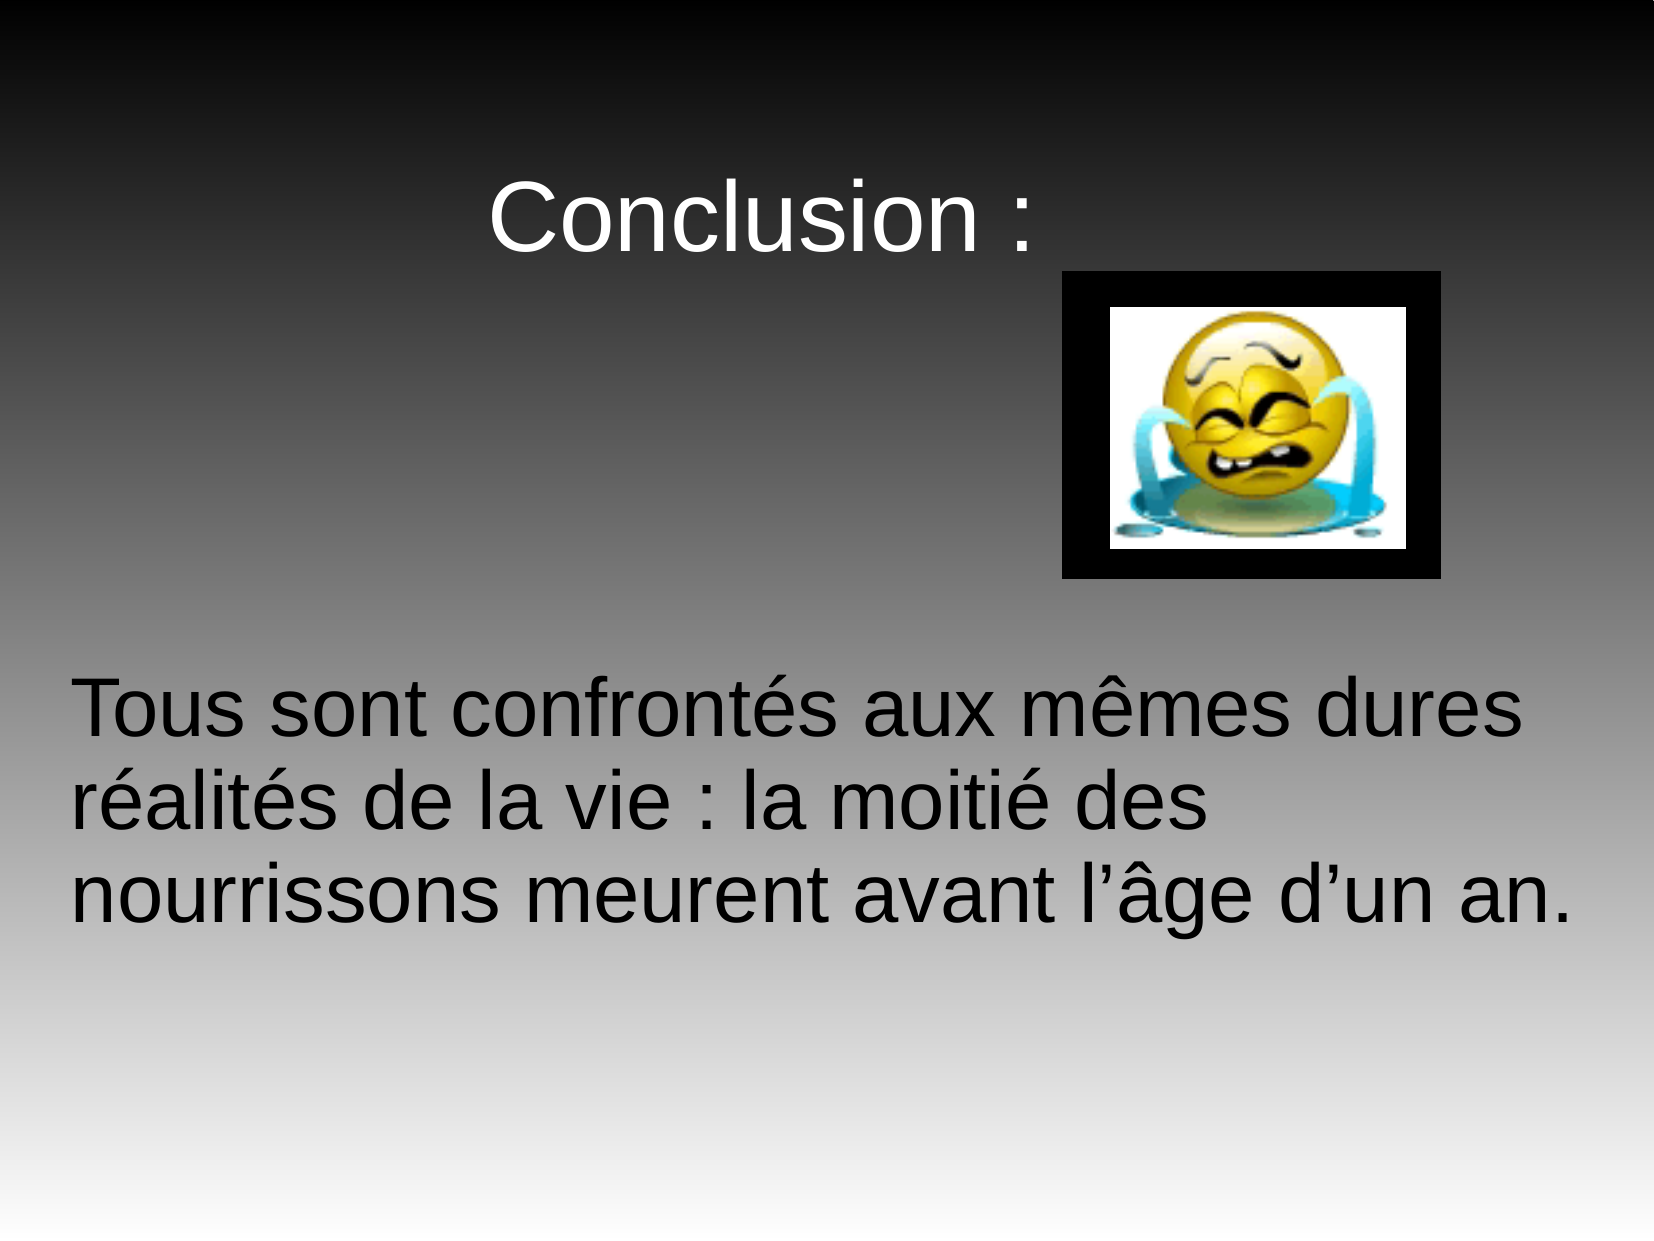

Conclusion :
# Tous sont confrontés aux mêmes dures réalités de la vie : la moitié des nourrissons meurent avant l’âge d’un an.